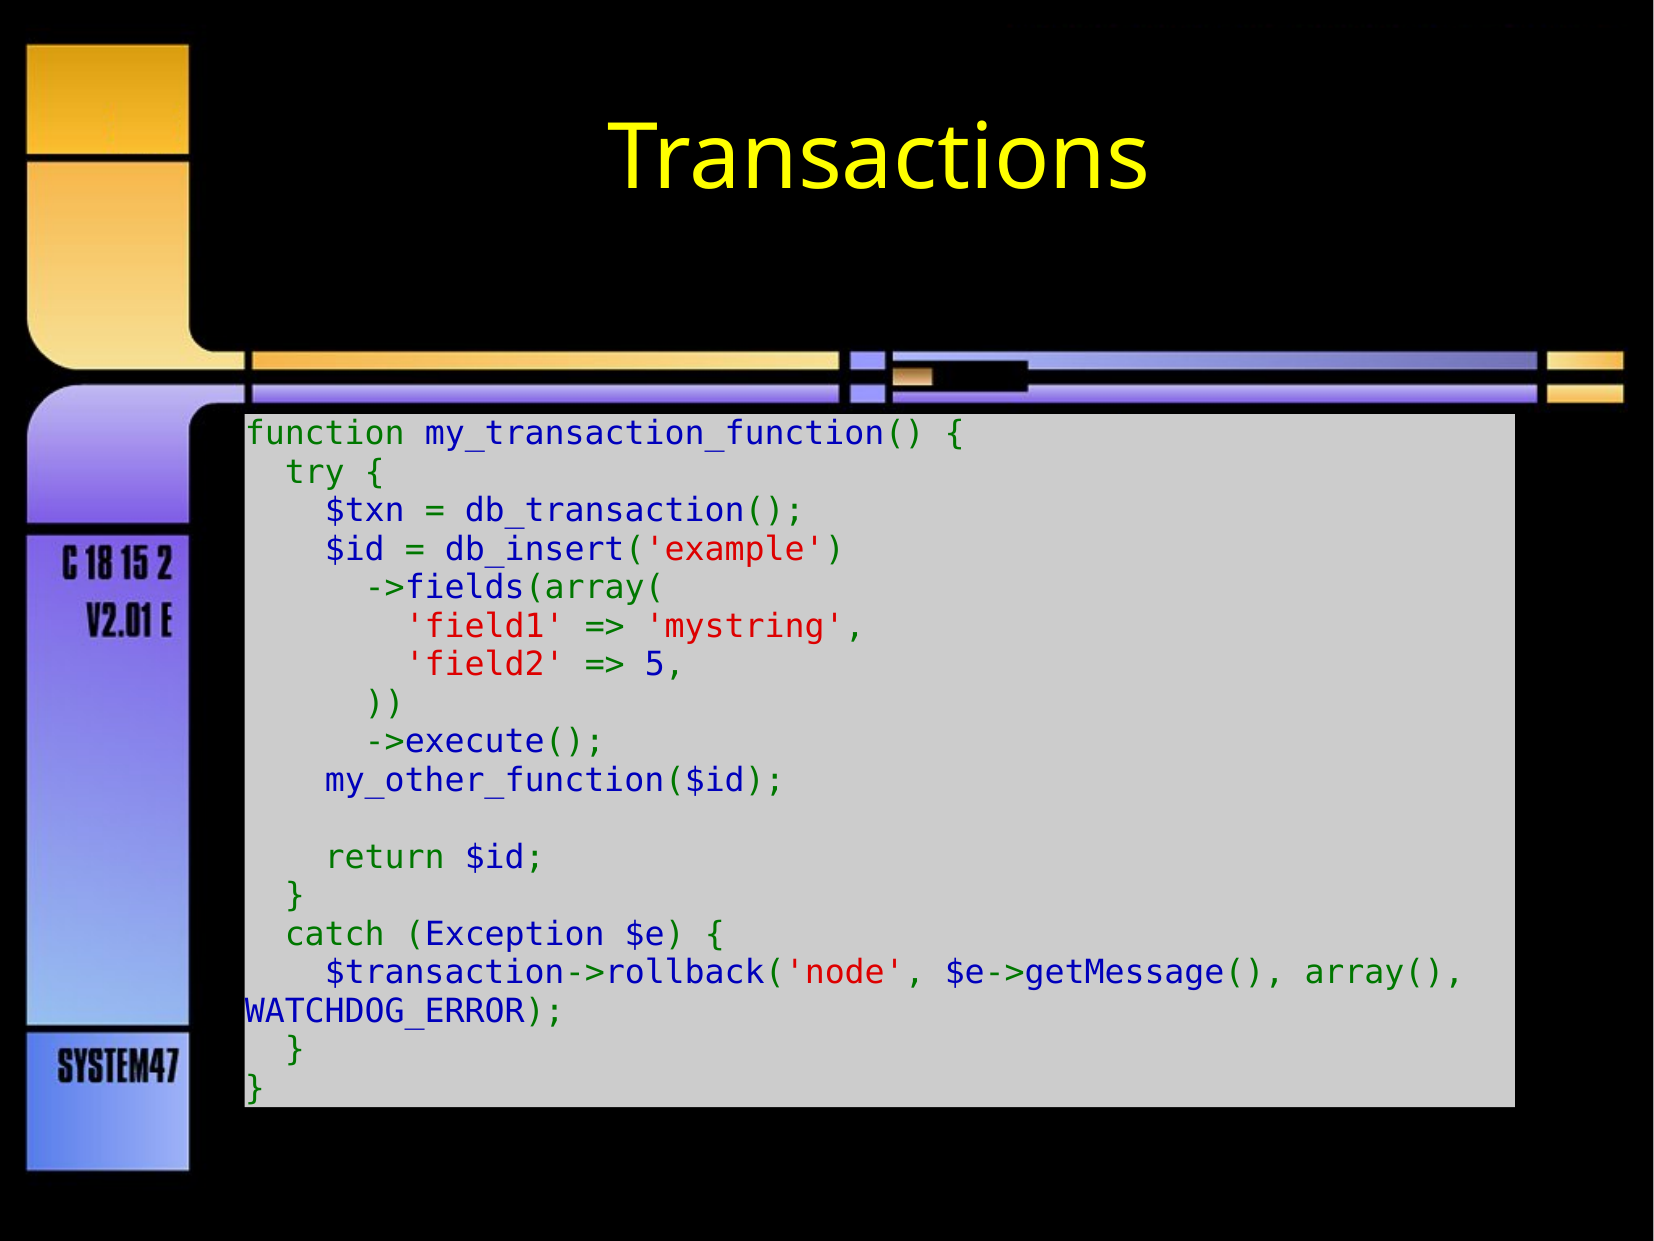

# Transactions
function my_transaction_function() {
  try {
  $txn = db_transaction();
  $id = db_insert('example')
    ->fields(array(
      'field1' => 'mystring',
      'field2' => 5,
    ))
    ->execute();
  my_other_function($id);
   return $id;
  }
  catch (Exception $e) {
    $transaction->rollback('node', $e->getMessage(), array(), WATCHDOG_ERROR);
  }
}